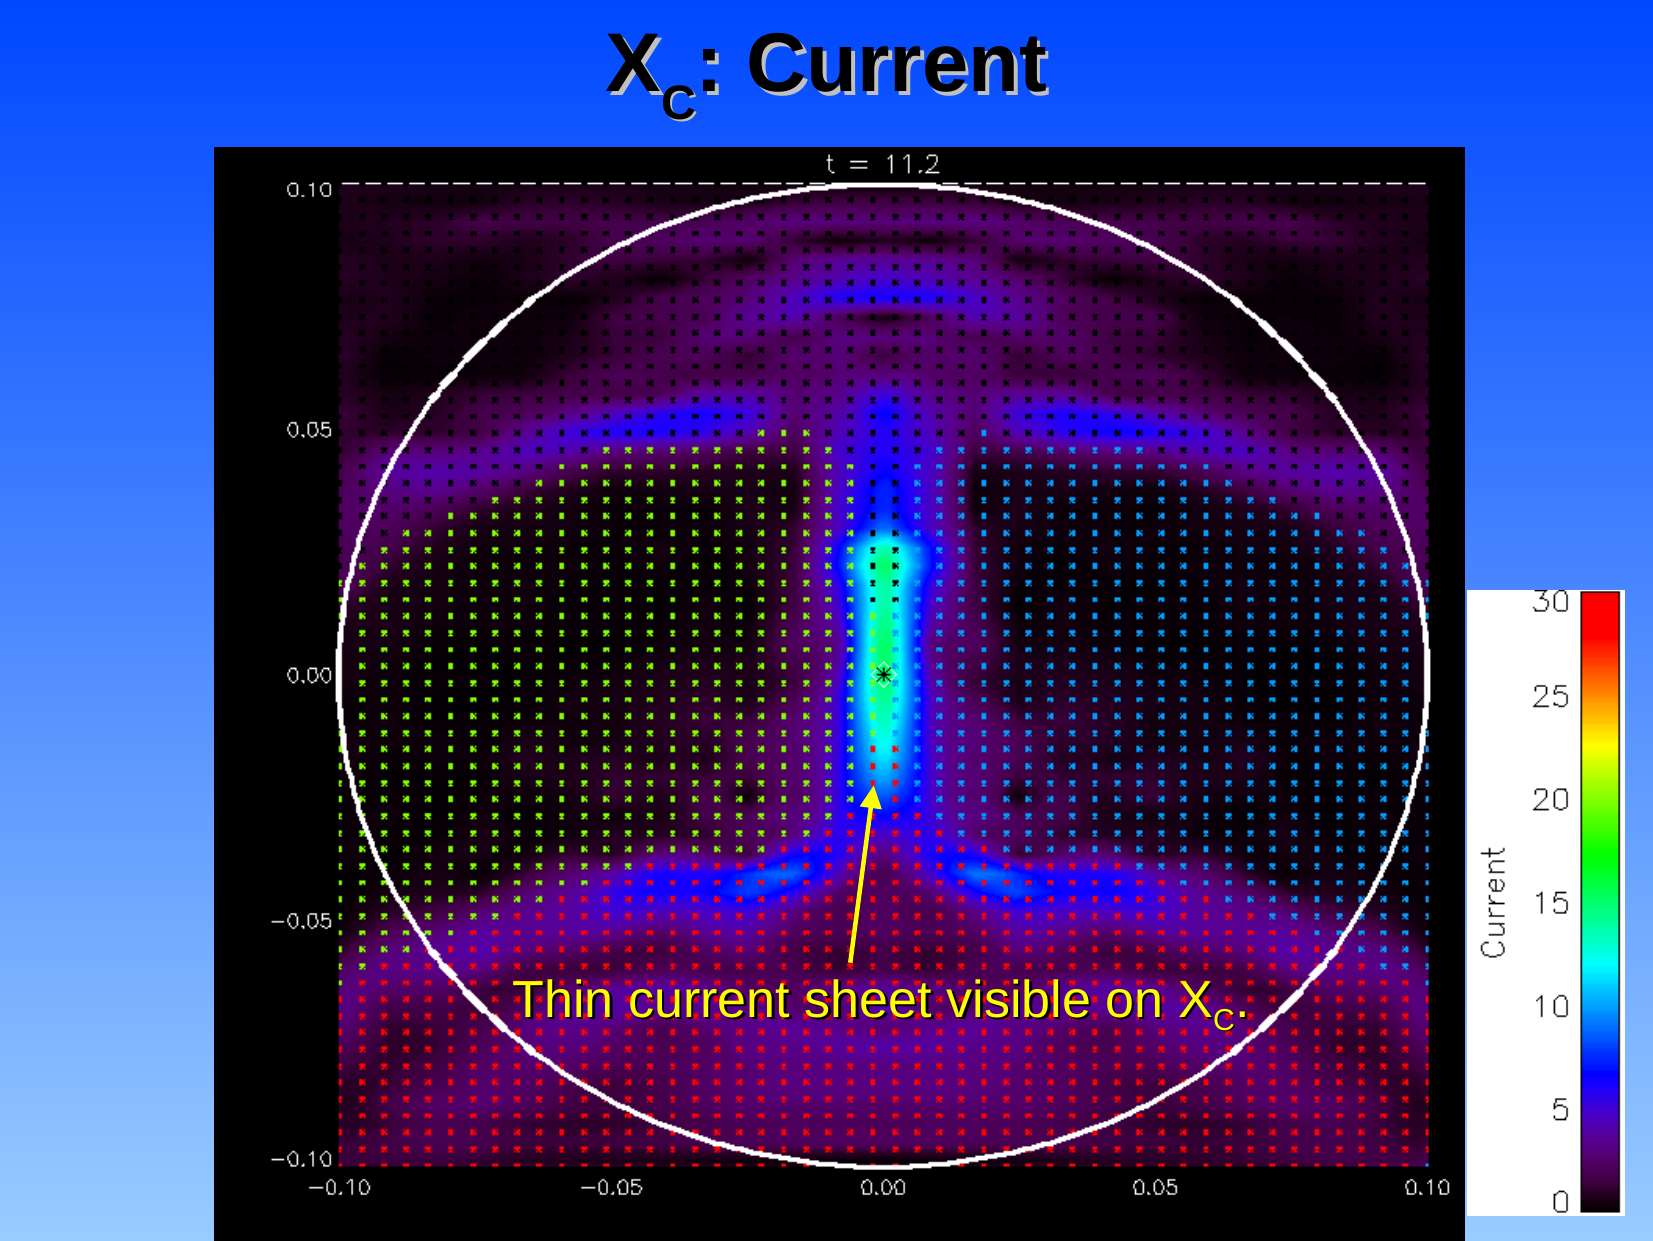

# XC: Current
Thin current sheet visible on XC.